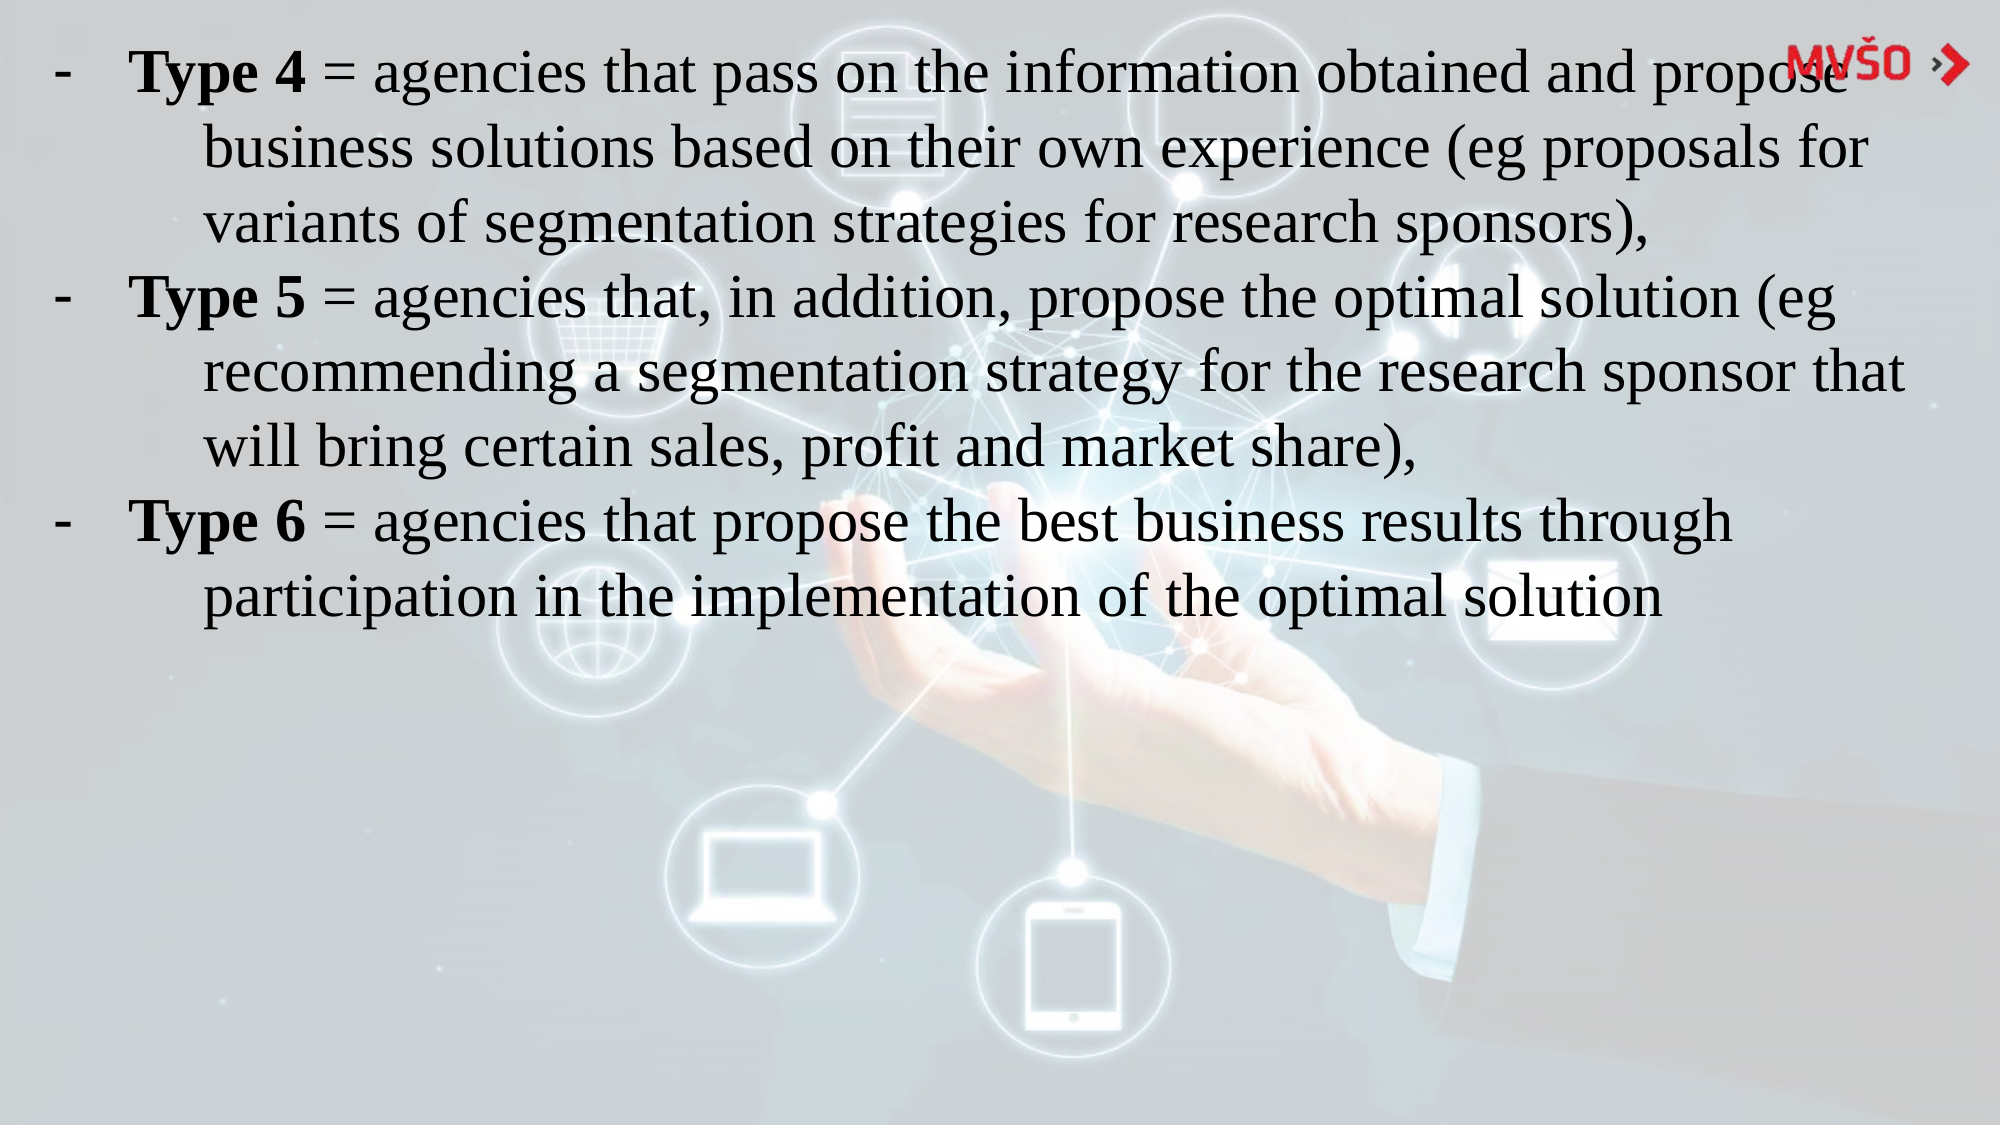

Type 4 = agencies that pass on the information obtained and propose business solutions based on their own experience (eg proposals for variants of segmentation strategies for research sponsors),
Type 5 = agencies that, in addition, propose the optimal solution (eg recommending a segmentation strategy for the research sponsor that will bring certain sales, profit and market share),
Type 6 = agencies that propose the best business results through participation in the implementation of the optimal solution